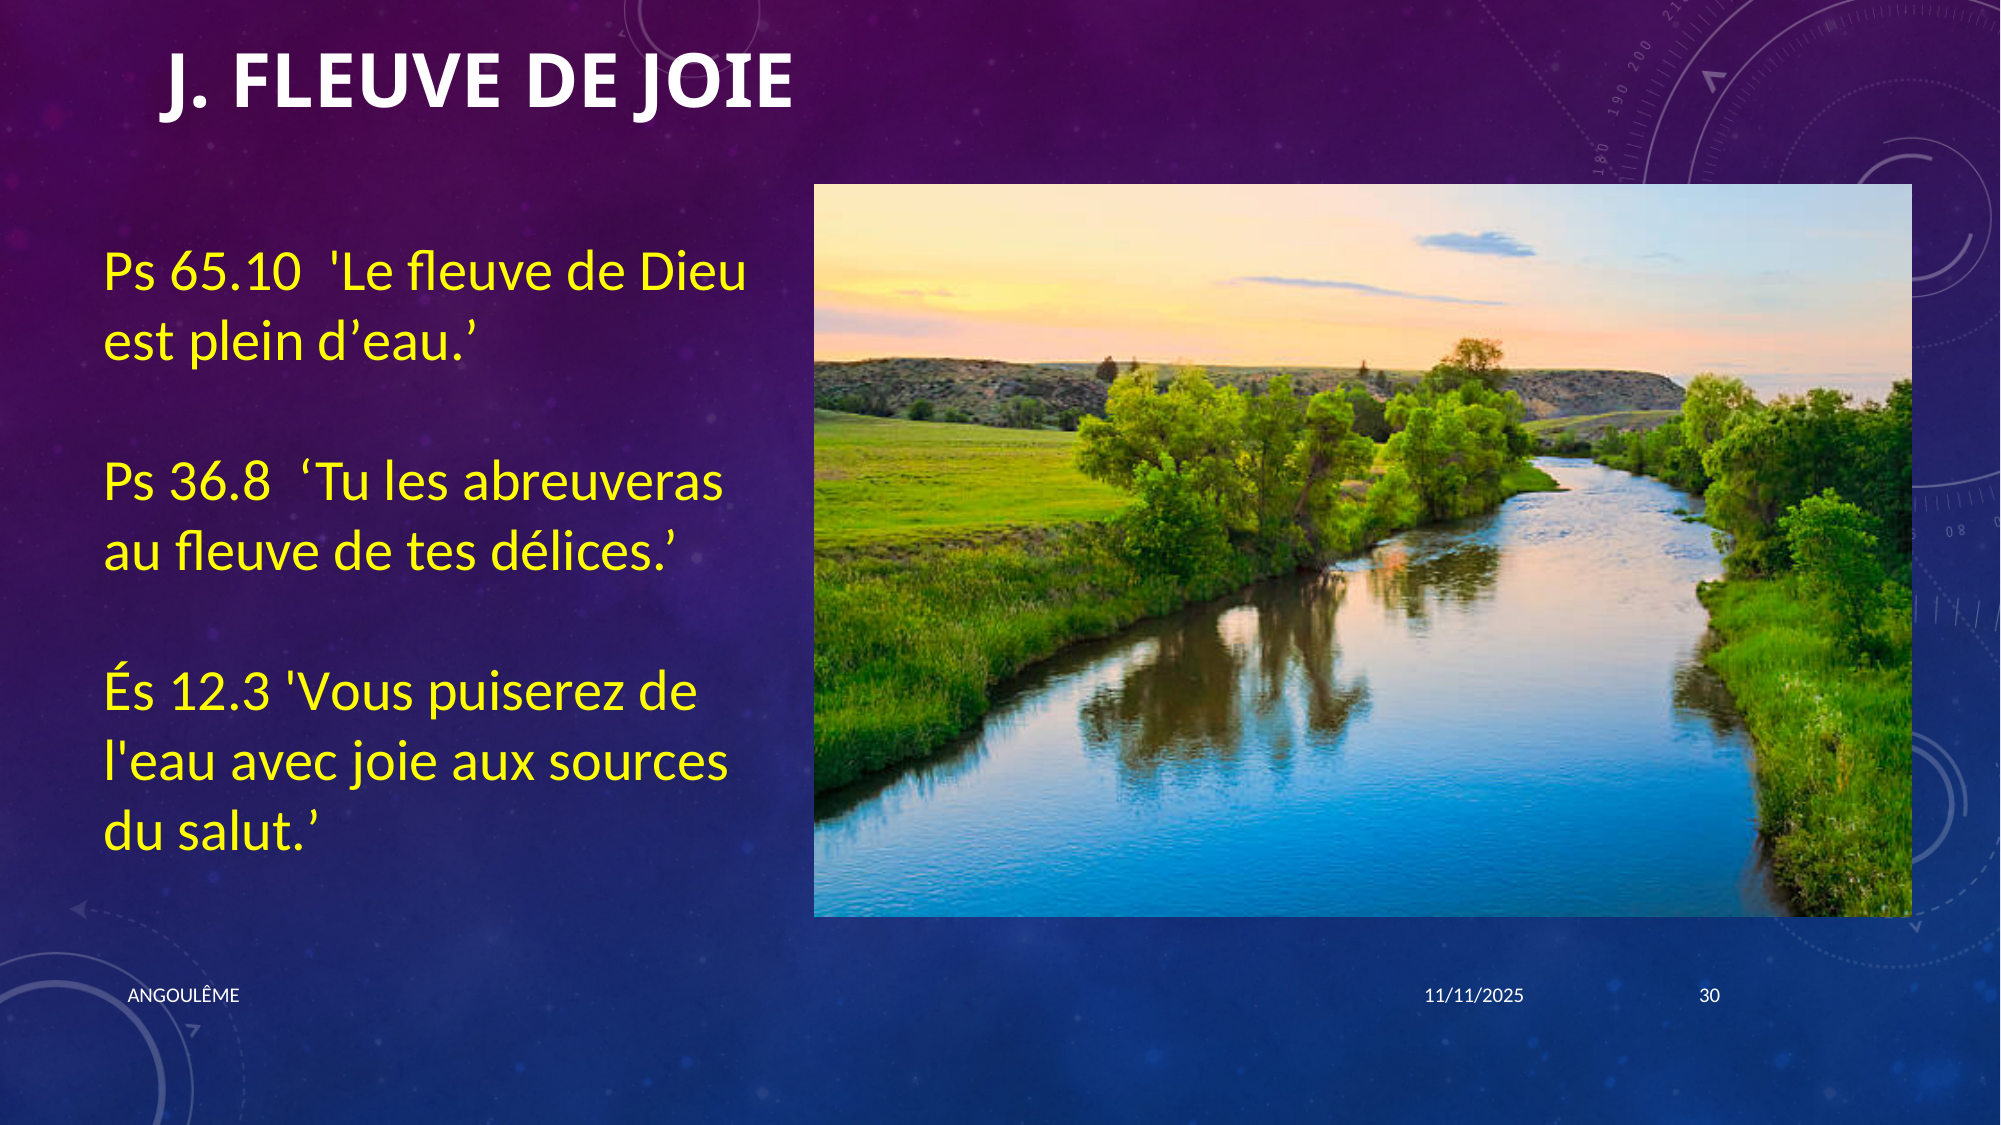

# J. FLEUVE DE joie
Ps 65.10 'Le fleuve de Dieu
est plein d’eau.’
Ps 36.8 ‘Tu les abreuveras
au fleuve de tes délices.’
És 12.3 'Vous puiserez de
l'eau avec joie aux sources
du salut.’
ANGOULÊME
11/11/2025